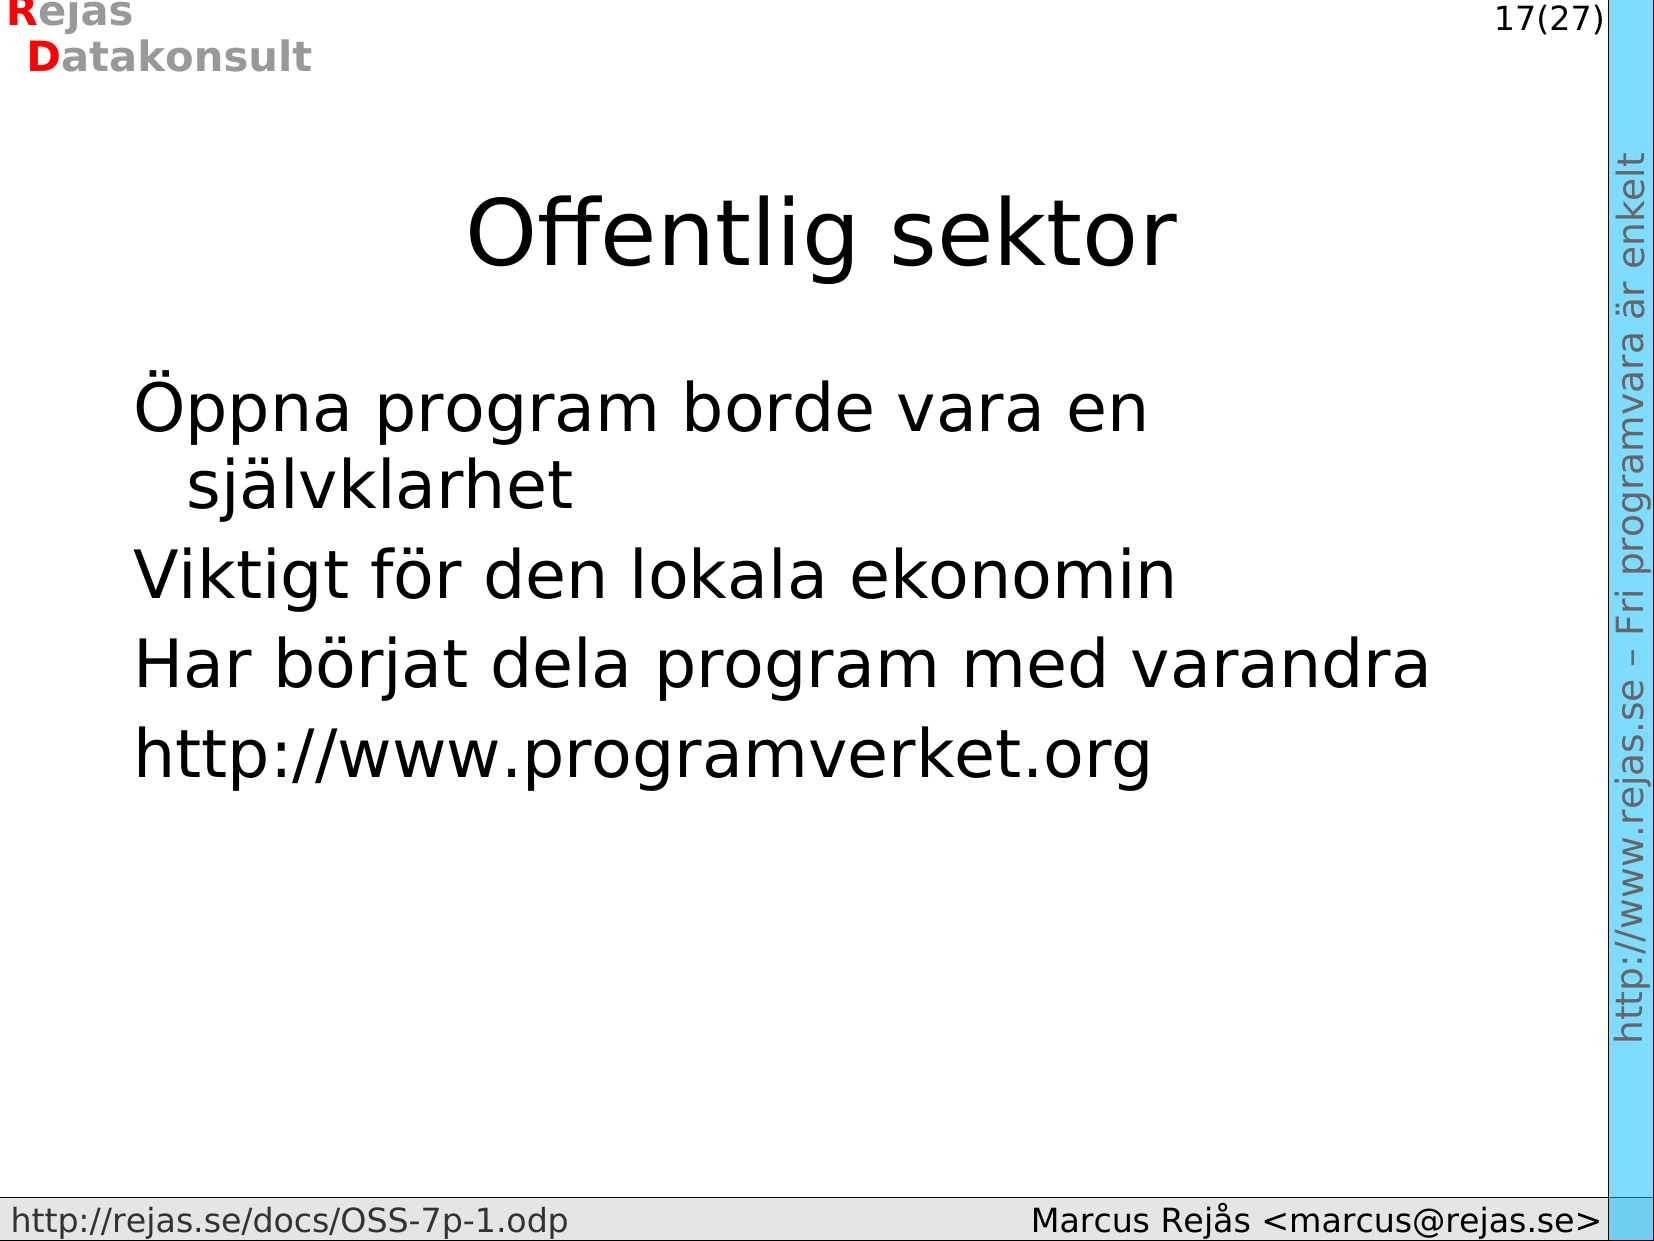

# Offentlig sektor
Öppna program borde vara en självklarhet
Viktigt för den lokala ekonomin
Har börjat dela program med varandra
http://www.programverket.org